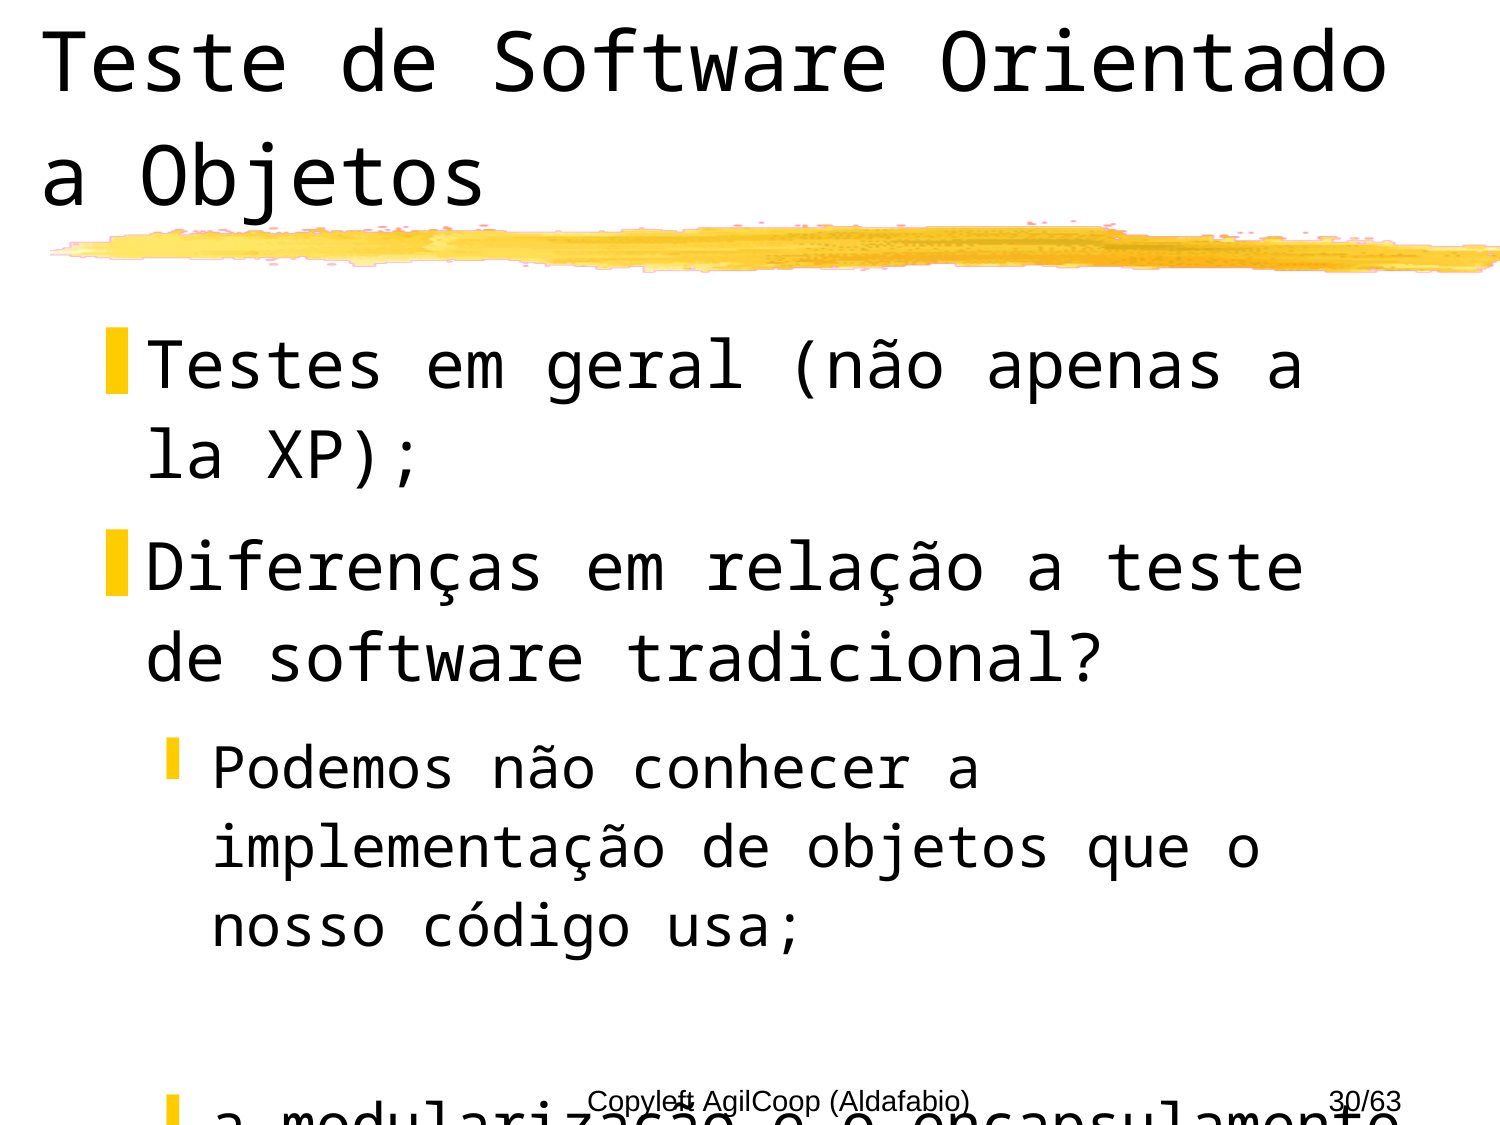

# Teste de Software Orientado a Objetos
Testes em geral (não apenas a la XP);
Diferenças em relação a teste de software tradicional?
Podemos não conhecer a implementação de objetos que o nosso código usa;
a modularização e o encapsulamento ajudam a organização dos testes.
30